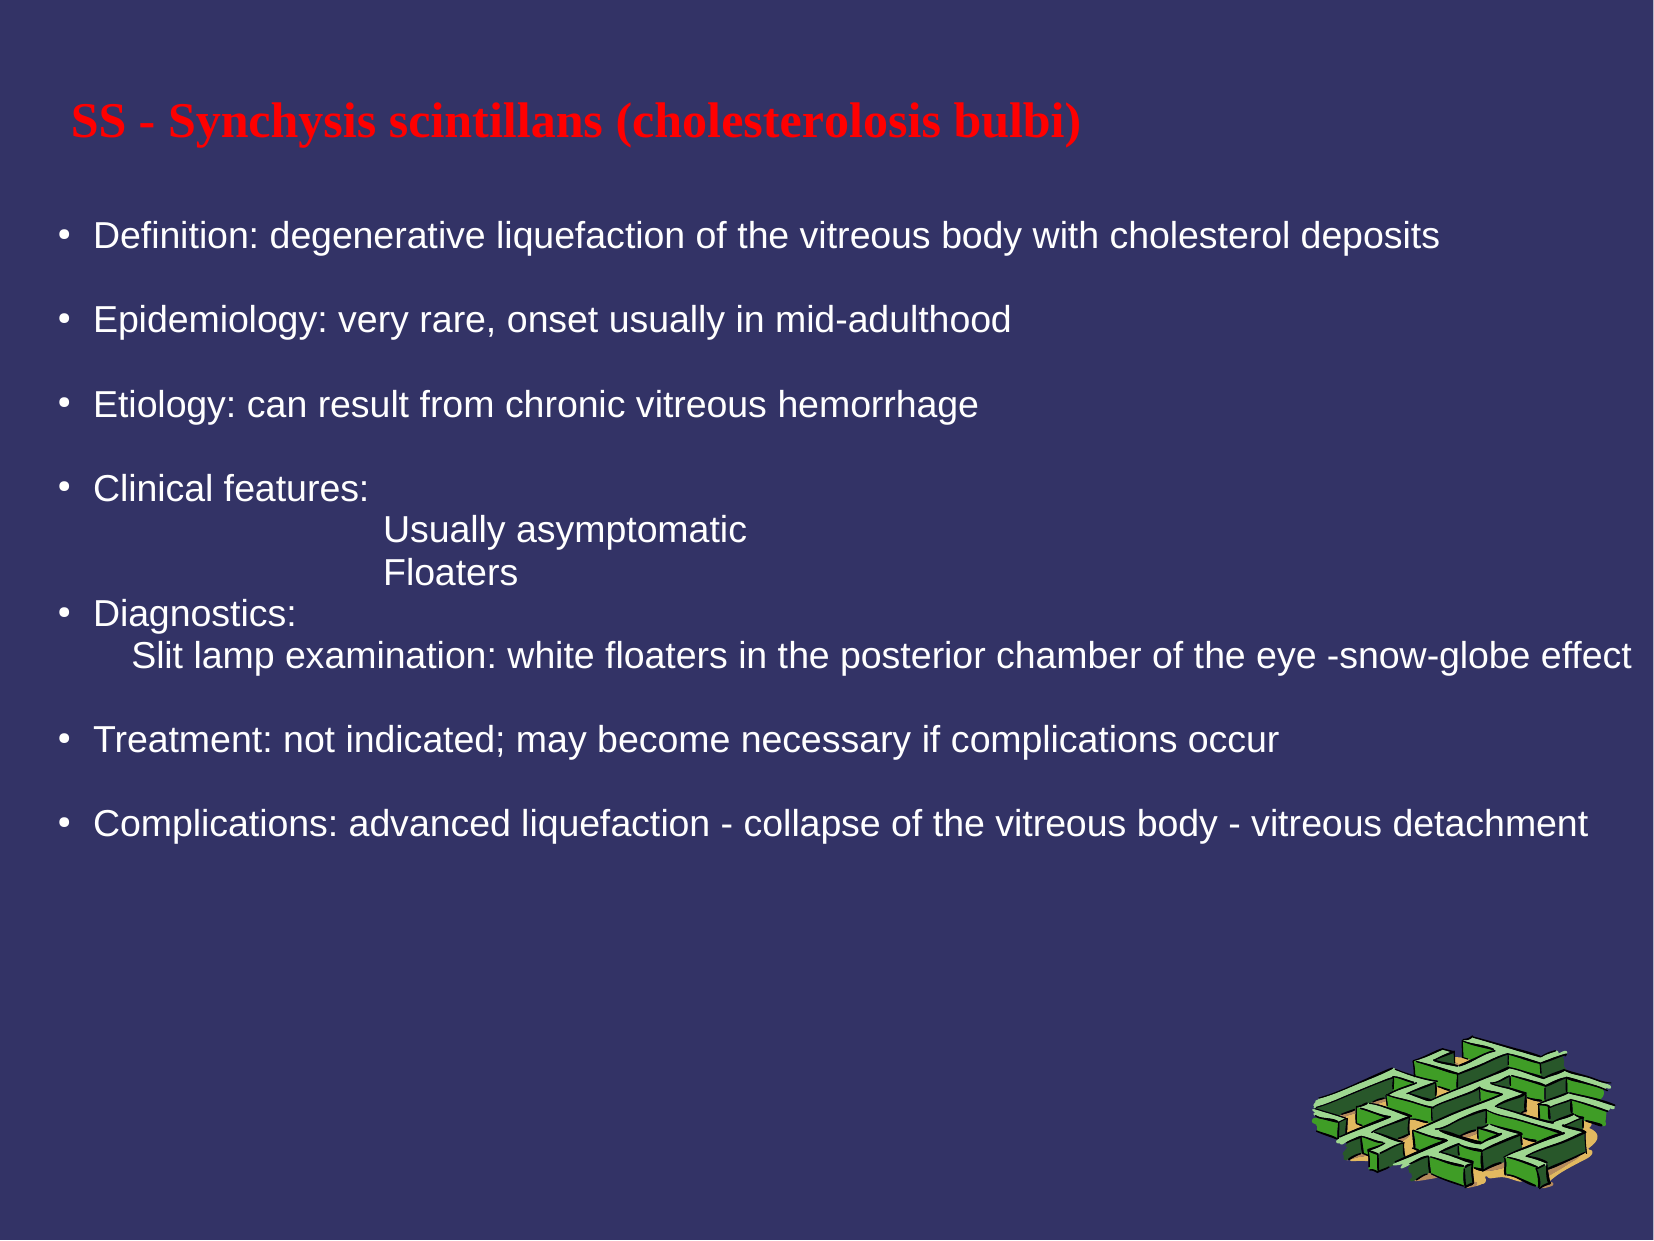

# SS - Synchysis scintillans (cholesterolosis bulbi)
Definition: degenerative liquefaction of the vitreous body with cholesterol deposits
Epidemiology: very rare, onset usually in mid-adulthood
Etiology: can result from chronic vitreous hemorrhage
Clinical features:
 Usually asymptomatic
 Floaters
Diagnostics:
 Slit lamp examination: white floaters in the posterior chamber of the eye -snow-globe effect
Treatment: not indicated; may become necessary if complications occur
Complications: advanced liquefaction - collapse of the vitreous body - vitreous detachment